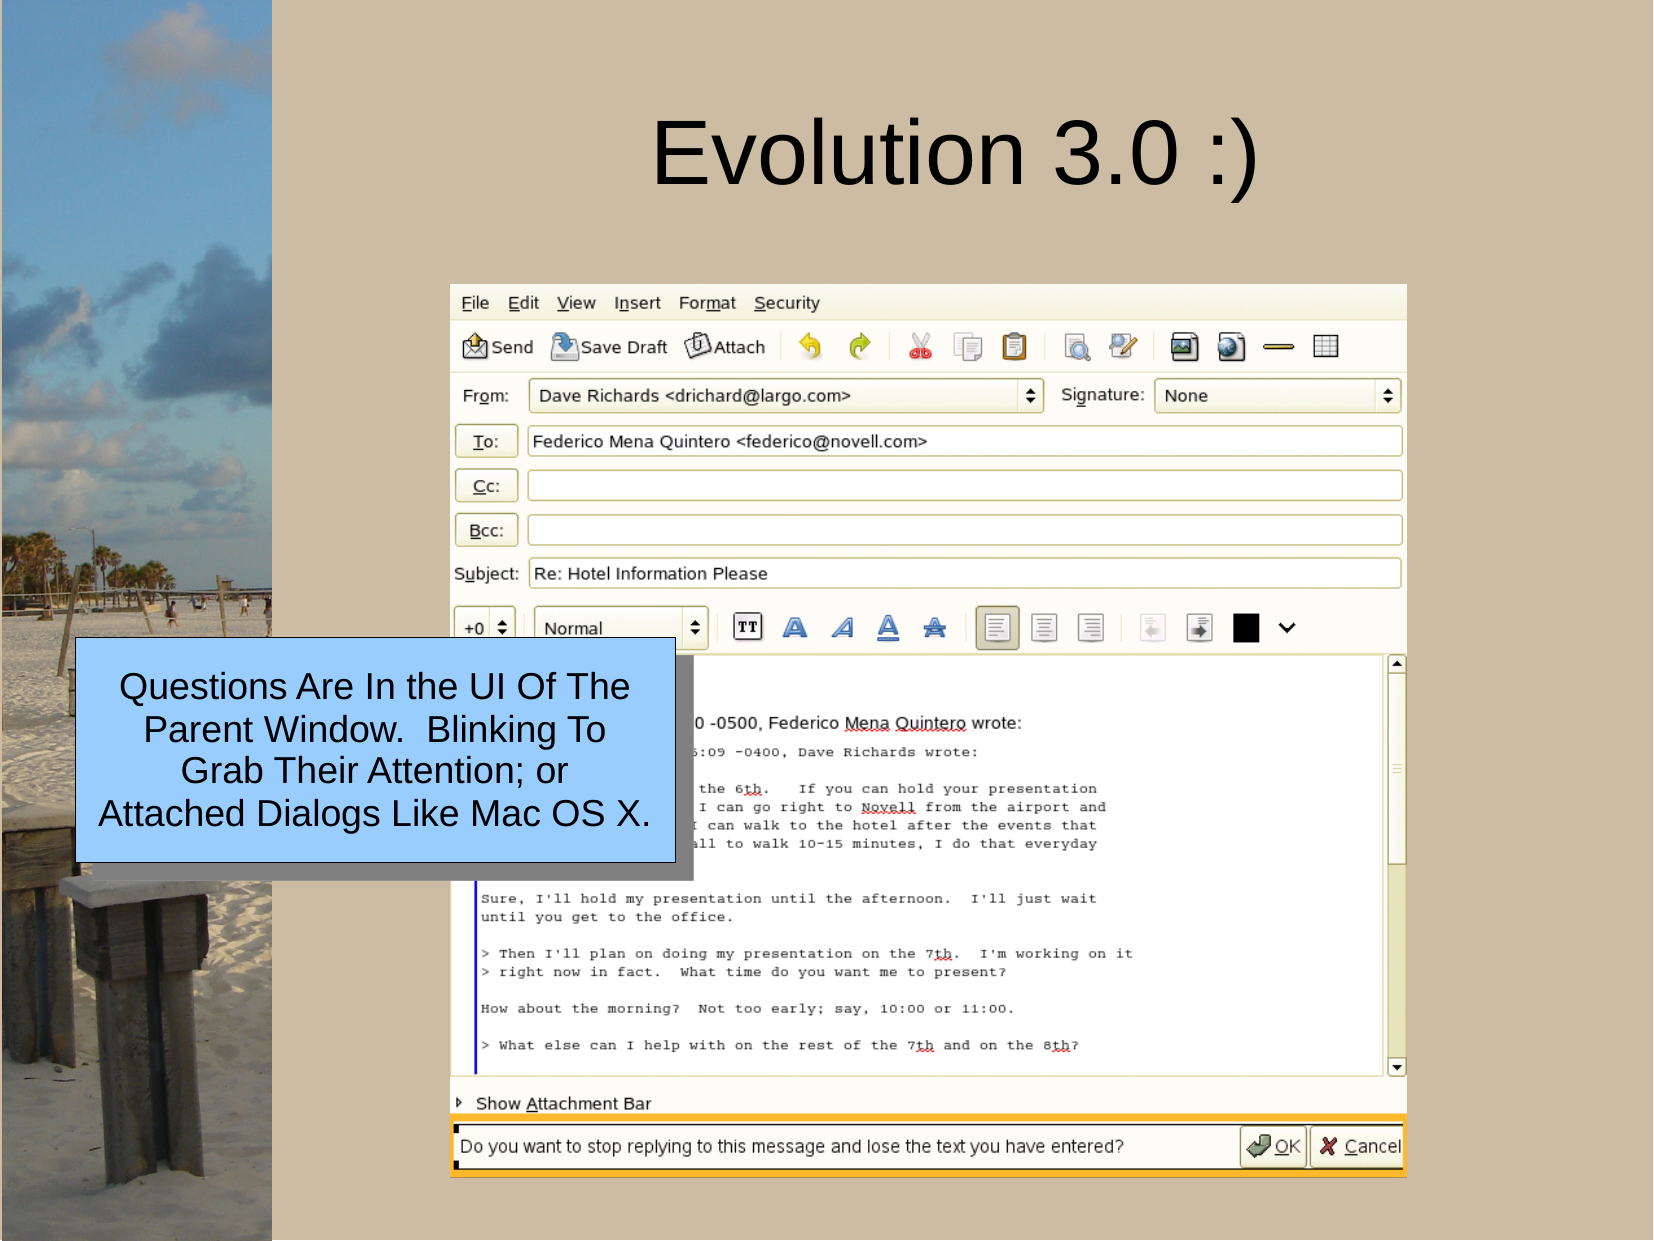

# Evolution 3.0 :)
Questions Are In the UI Of The
Parent Window. Blinking To
Grab Their Attention; or
Attached Dialogs Like Mac OS X.